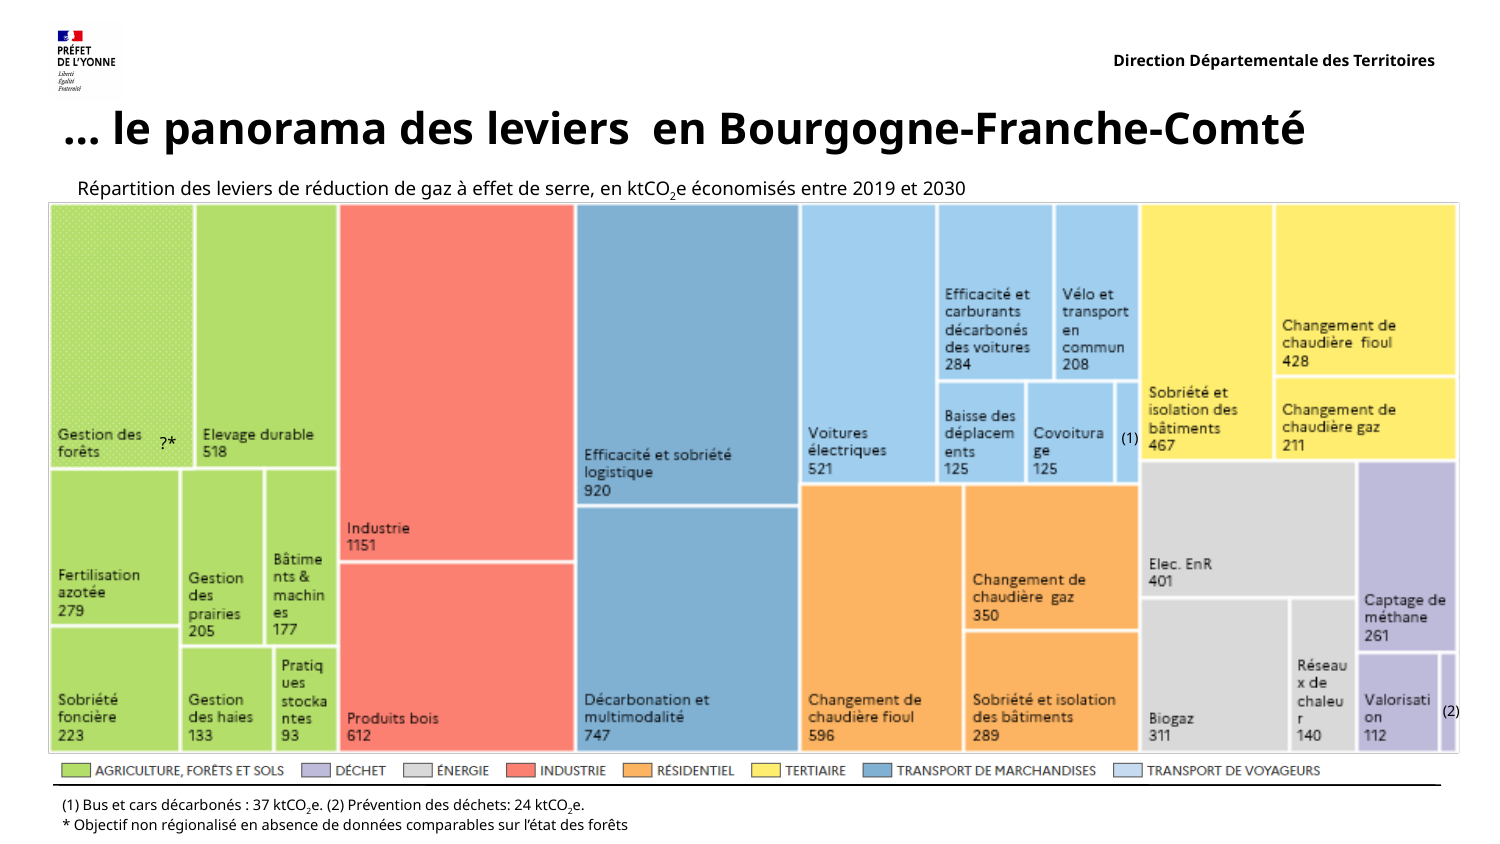

Direction Départementale des Territoires
# … le panorama des leviers en Bourgogne-Franche-Comté
Répartition des leviers de réduction de gaz à effet de serre, en ktCO2e économisés entre 2019 et 2030
(1)
?*
(2)
25
(1) Bus et cars décarbonés : 37 ktCO2e. (2) Prévention des déchets: 24 ktCO2e.
* Objectif non régionalisé en absence de données comparables sur l’état des forêts